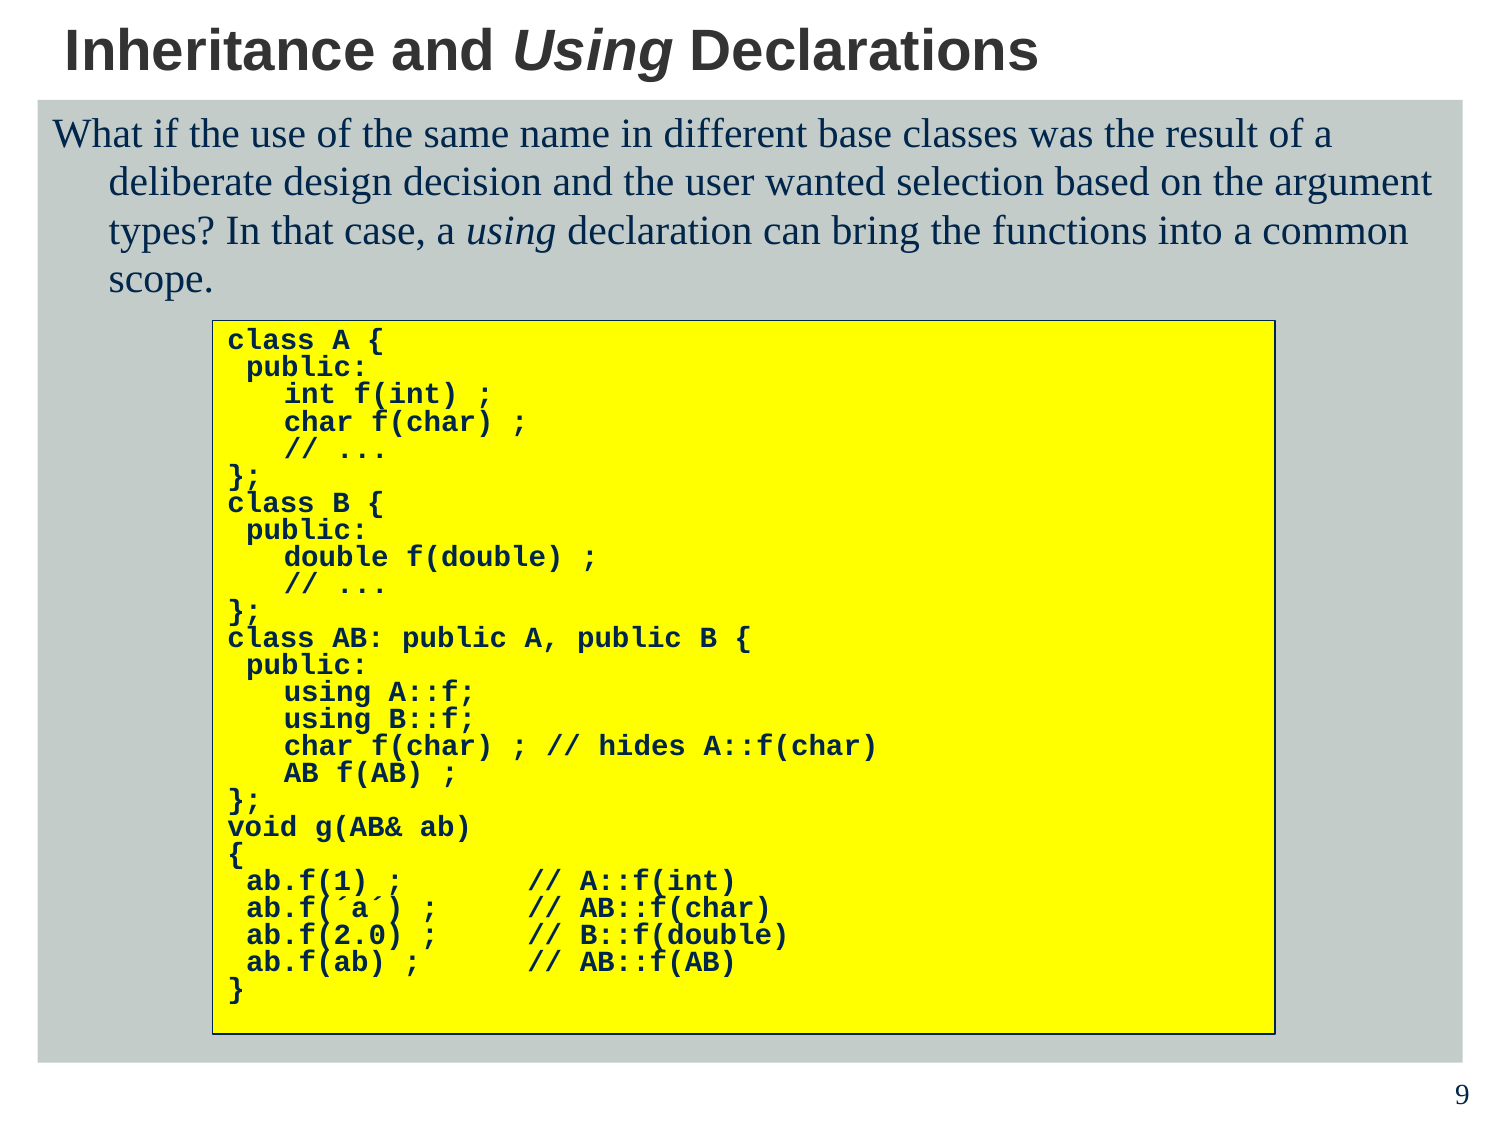

# Inheritance and Using Declarations
What if the use of the same name in different base classes was the result of a deliberate design decision and the user wanted selection based on the argument types? In that case, a using declaration can bring the functions into a common scope.
class A {
	public:
		int f(int) ;
		char f(char) ;
		// ...
};
class B {
	public:
		double f(double) ;
		// ...
};
class AB: public A, public B {
	public:
		using A::f;
		using B::f;
		char f(char) ; // hides A::f(char)
		AB f(AB) ;
};
void g(AB& ab)
{
	ab.f(1) ; 	// A::f(int)
	ab.f(´a´) ; 	// AB::f(char)
	ab.f(2.0) ;	// B::f(double)
	ab.f(ab) ; 	// AB::f(AB)
}